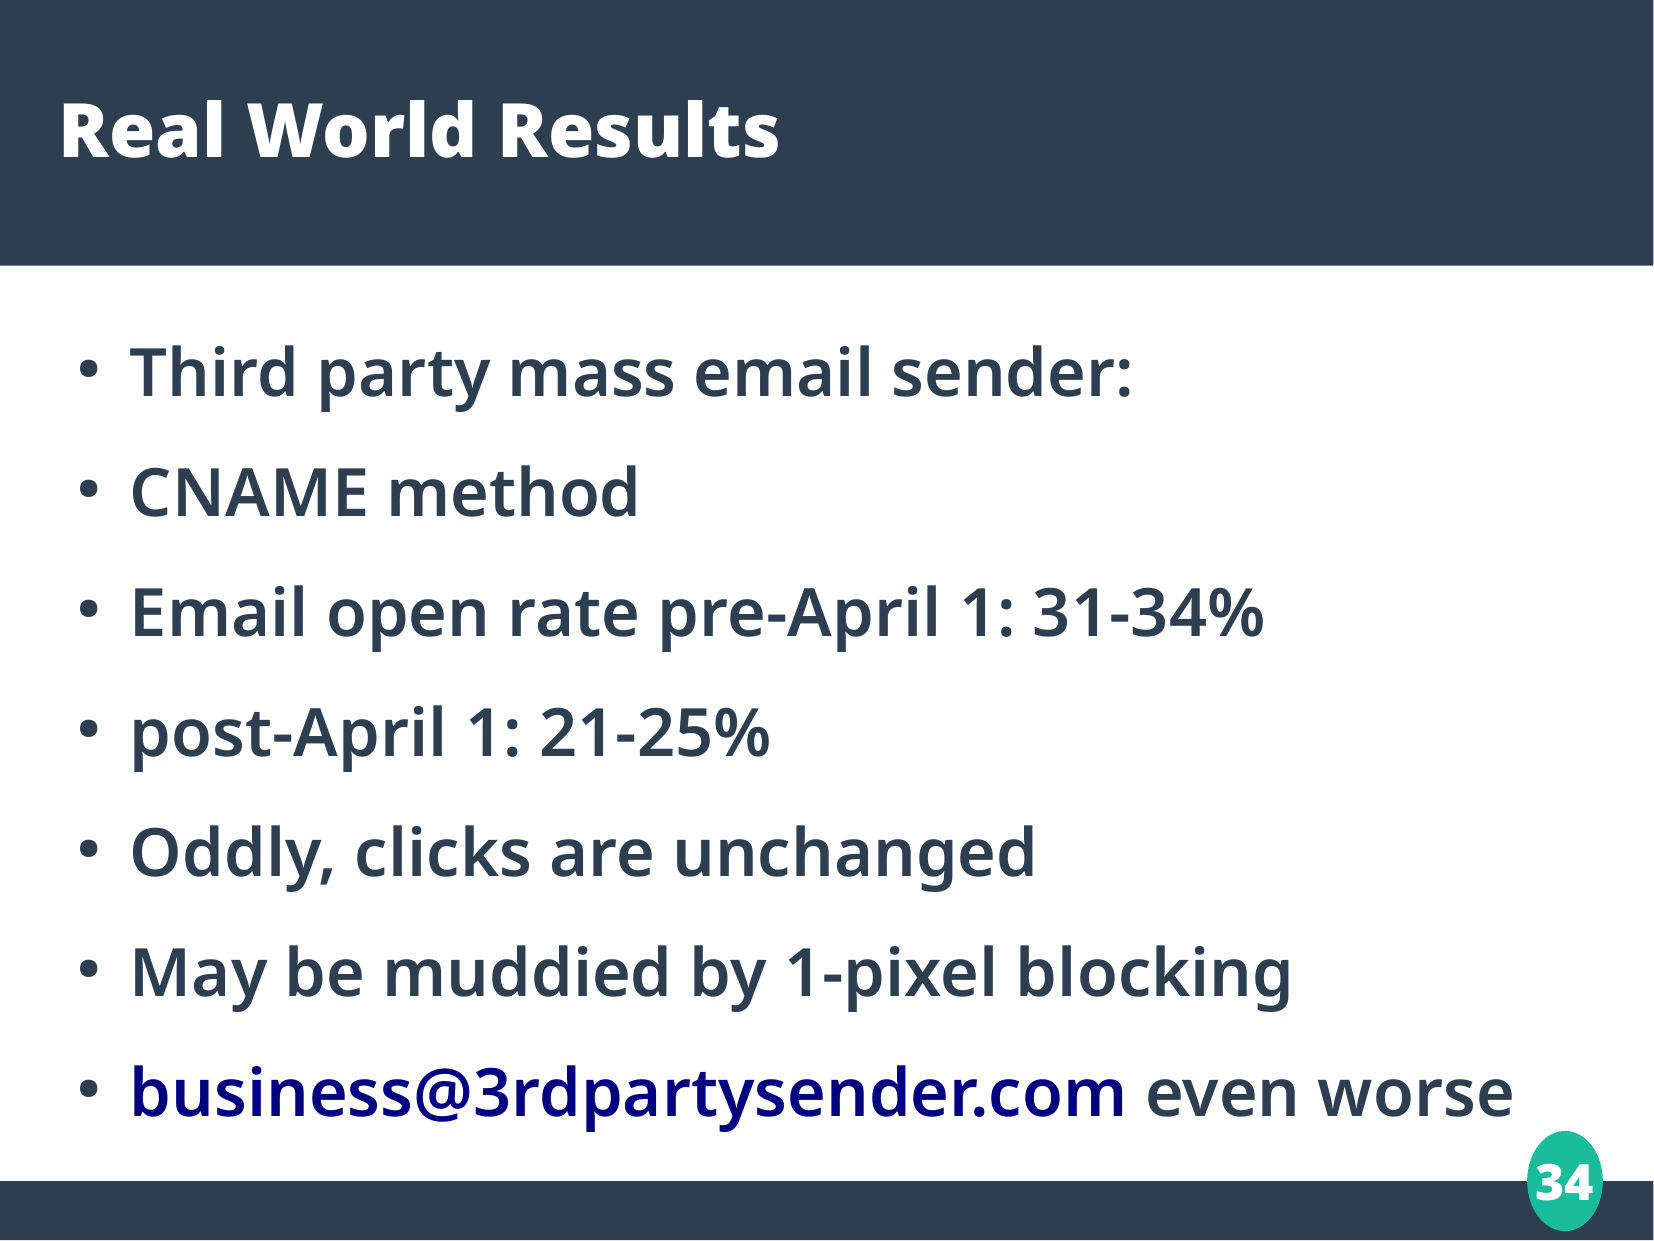

# Real World Results
Third party mass email sender:
CNAME method
Email open rate pre-April 1: 31-34%
post-April 1: 21-25%
Oddly, clicks are unchanged
May be muddied by 1-pixel blocking
business@3rdpartysender.com even worse